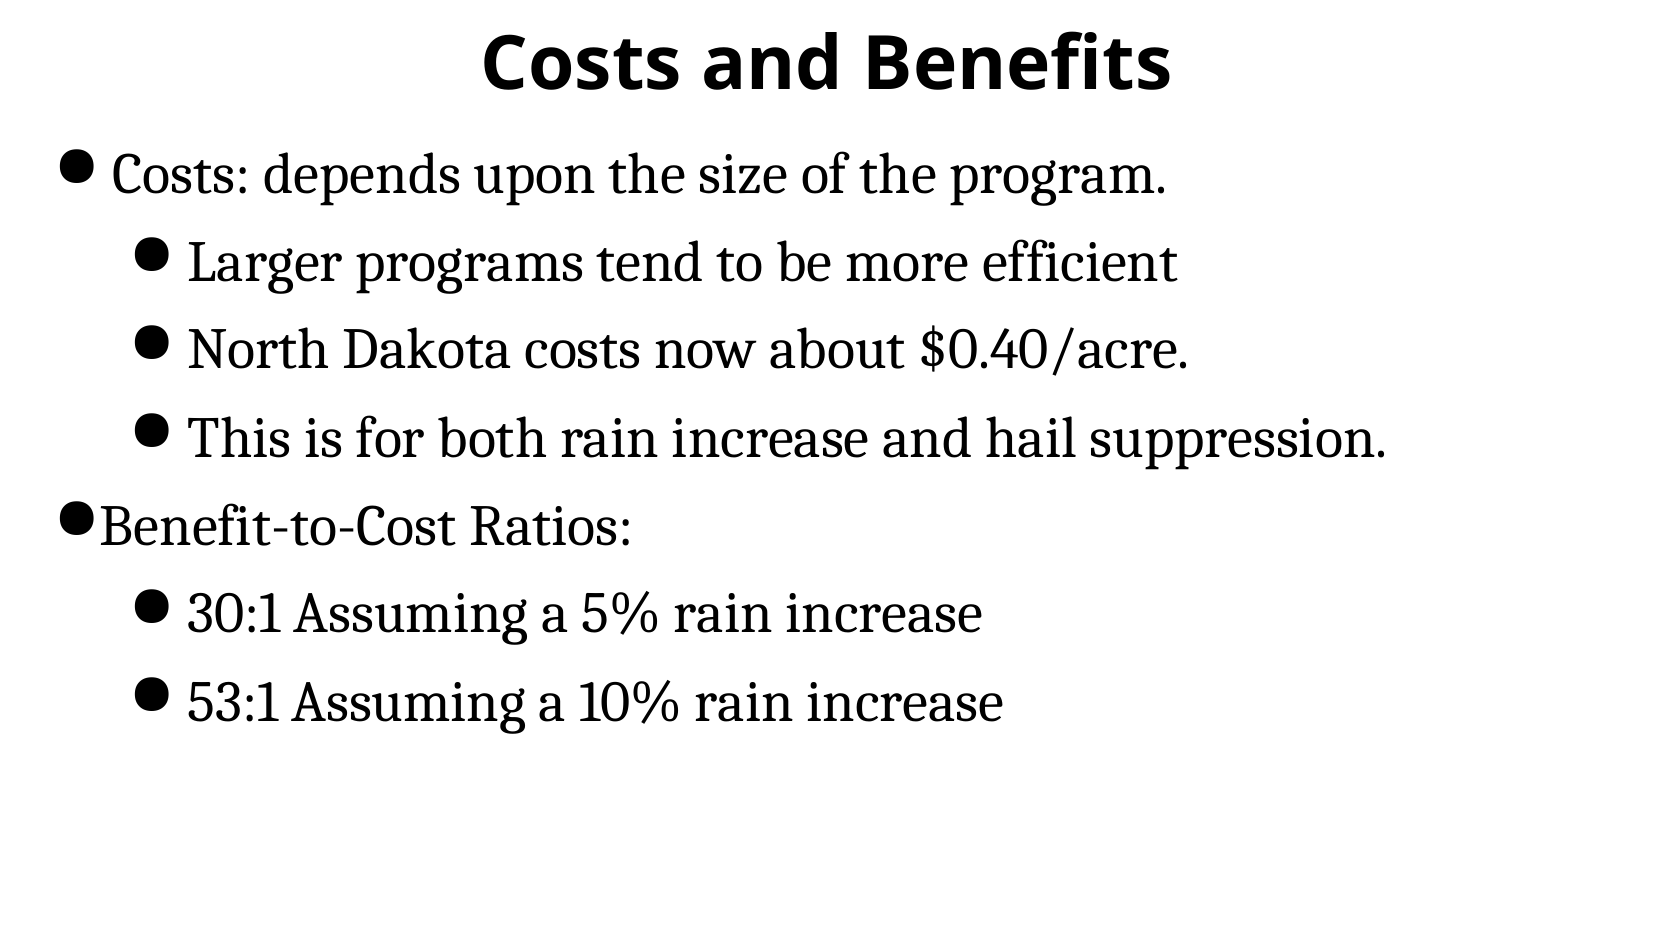

# Costs and Benefits
 Costs: depends upon the size of the program.
 Larger programs tend to be more efficient
 North Dakota costs now about $0.40/acre.
 This is for both rain increase and hail suppression.
Benefit-to-Cost Ratios:
 30:1 Assuming a 5% rain increase
 53:1 Assuming a 10% rain increase